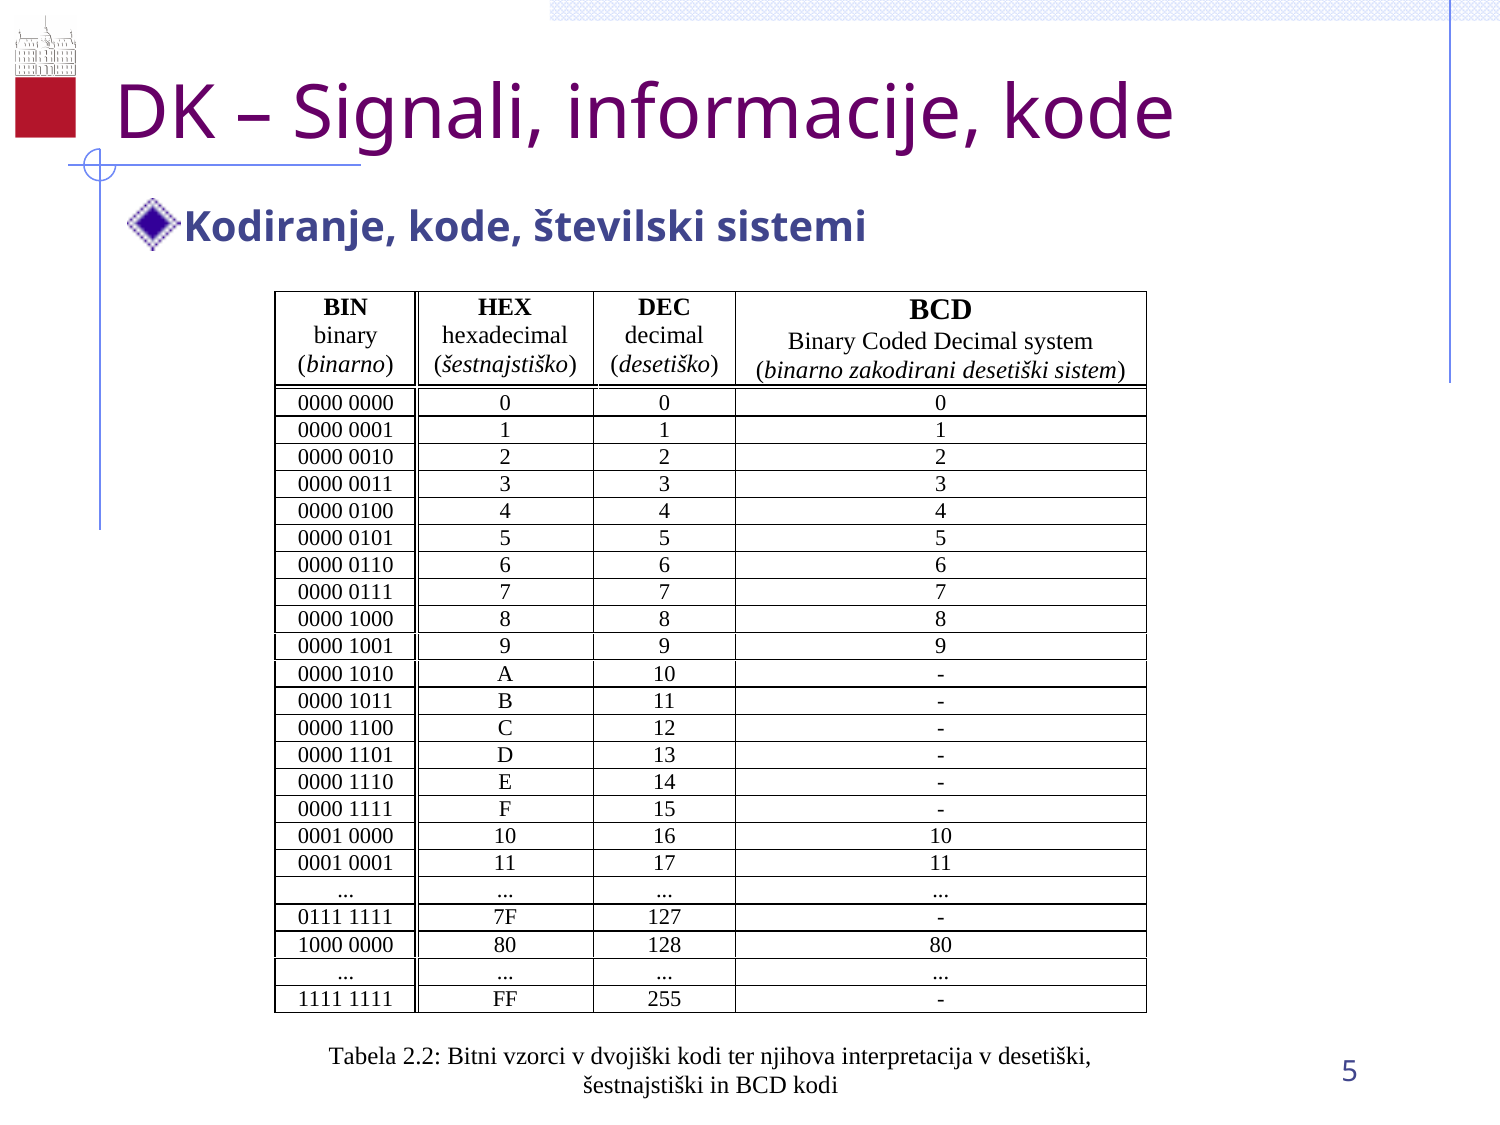

DK – Signali, informacije, kode
# Kodiranje, kode, številski sistemi